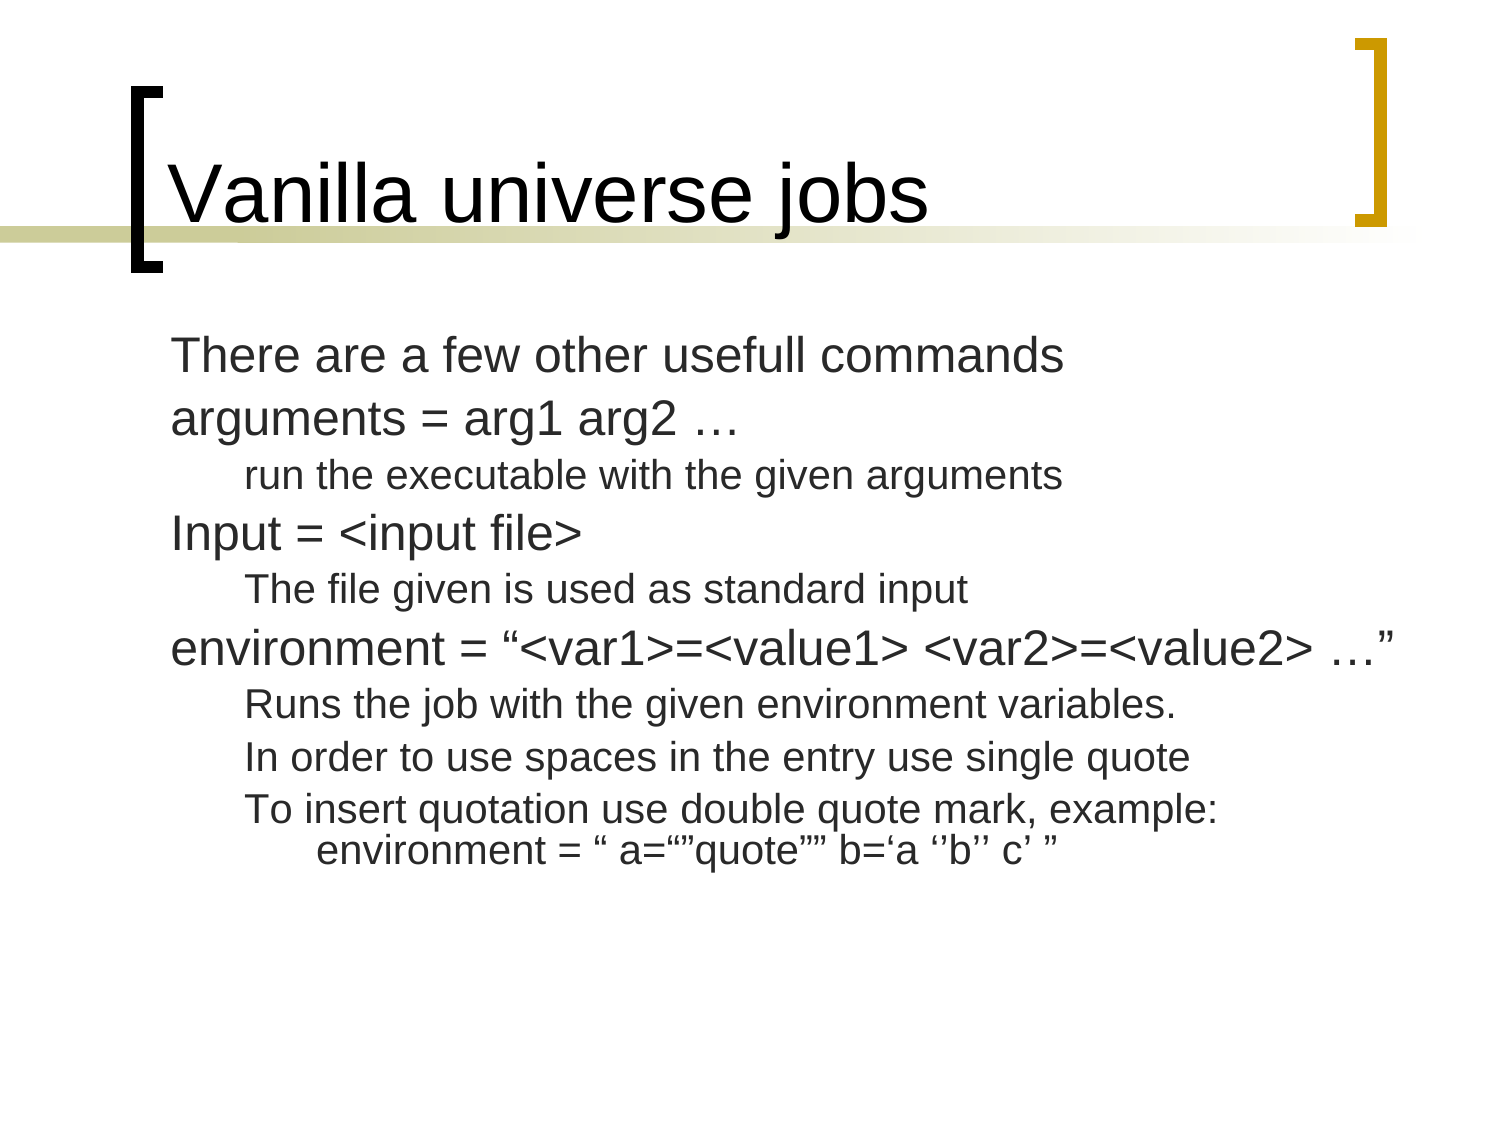

# Vanilla universe jobs
There are a few other usefull commands
arguments = arg1 arg2 …
run the executable with the given arguments
Input = <input file>
The file given is used as standard input
environment = “<var1>=<value1> <var2>=<value2> …”
Runs the job with the given environment variables.
In order to use spaces in the entry use single quote
To insert quotation use double quote mark, example: environment = “ a=“”quote”” b=‘a ‘’b’’ c’ ”